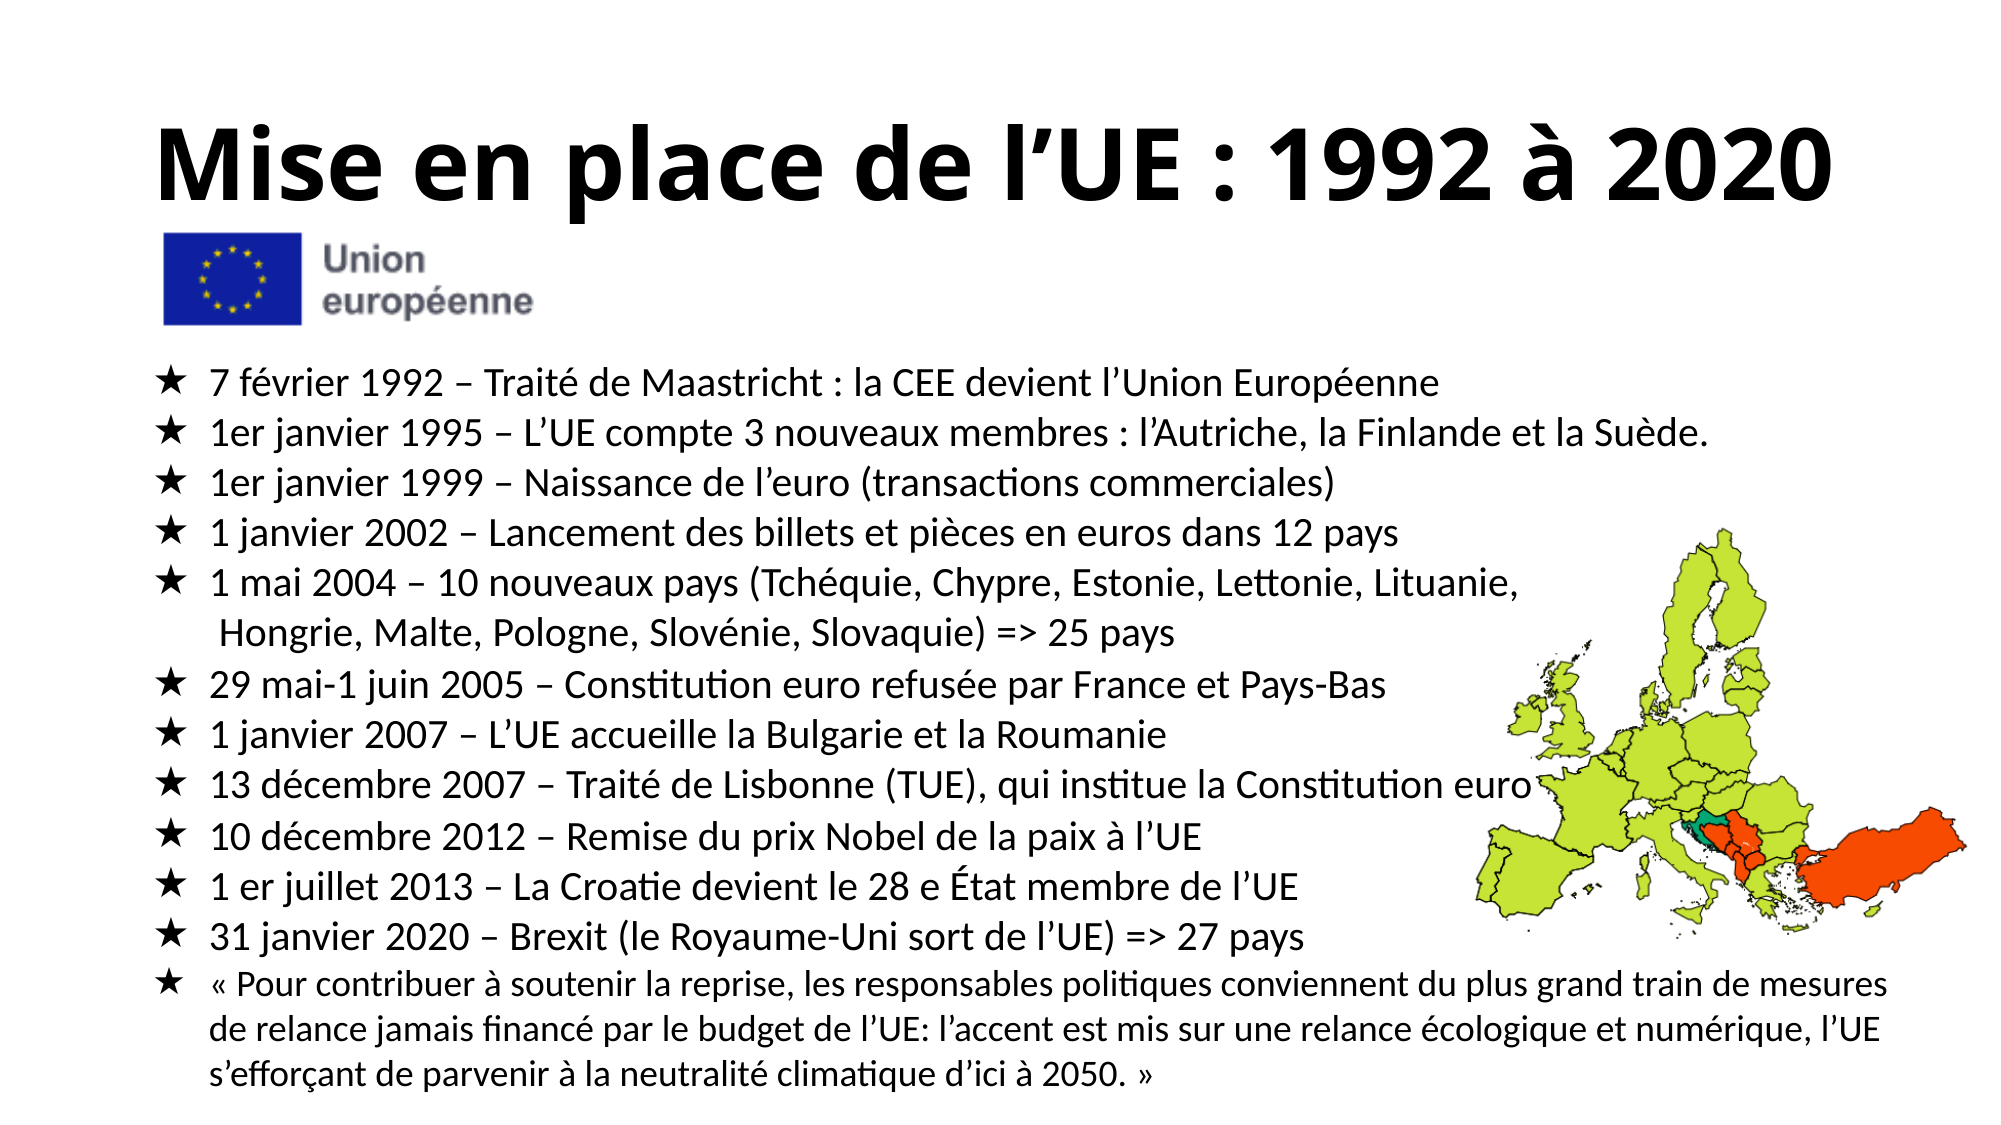

# Mise en place de l’UE : 1992 à 2020
7 février 1992 – Traité de Maastricht : la CEE devient l’Union Européenne
1er janvier 1995 – L’UE compte 3 nouveaux membres : l’Autriche, la Finlande et la Suède.
1er janvier 1999 – Naissance de l’euro (transactions commerciales)
1 janvier 2002 – Lancement des billets et pièces en euros dans 12 pays
1 mai 2004 – 10 nouveaux pays (Tchéquie, Chypre, Estonie, Lettonie, Lituanie,
 Hongrie, Malte, Pologne, Slovénie, Slovaquie) => 25 pays
29 mai-1 juin 2005 – Constitution euro refusée par France et Pays-Bas
1 janvier 2007 – L’UE accueille la Bulgarie et la Roumanie
13 décembre 2007 – Traité de Lisbonne (TUE), qui institue la Constitution euro
1 er juillet 2013 – La Croatie devient le 28 e État membre de l’UE
31 janvier 2020 – Brexit (le Royaume-Uni sort de l’UE) => 27 pays
« Pour contribuer à soutenir la reprise, les responsables politiques conviennent du plus grand train de mesures de relance jamais financé par le budget de l’UE: l’accent est mis sur une relance écologique et numérique, l’UE s’efforçant de parvenir à la neutralité climatique d’ici à 2050. »
10 décembre 2012 – Remise du prix Nobel de la paix à l’UE